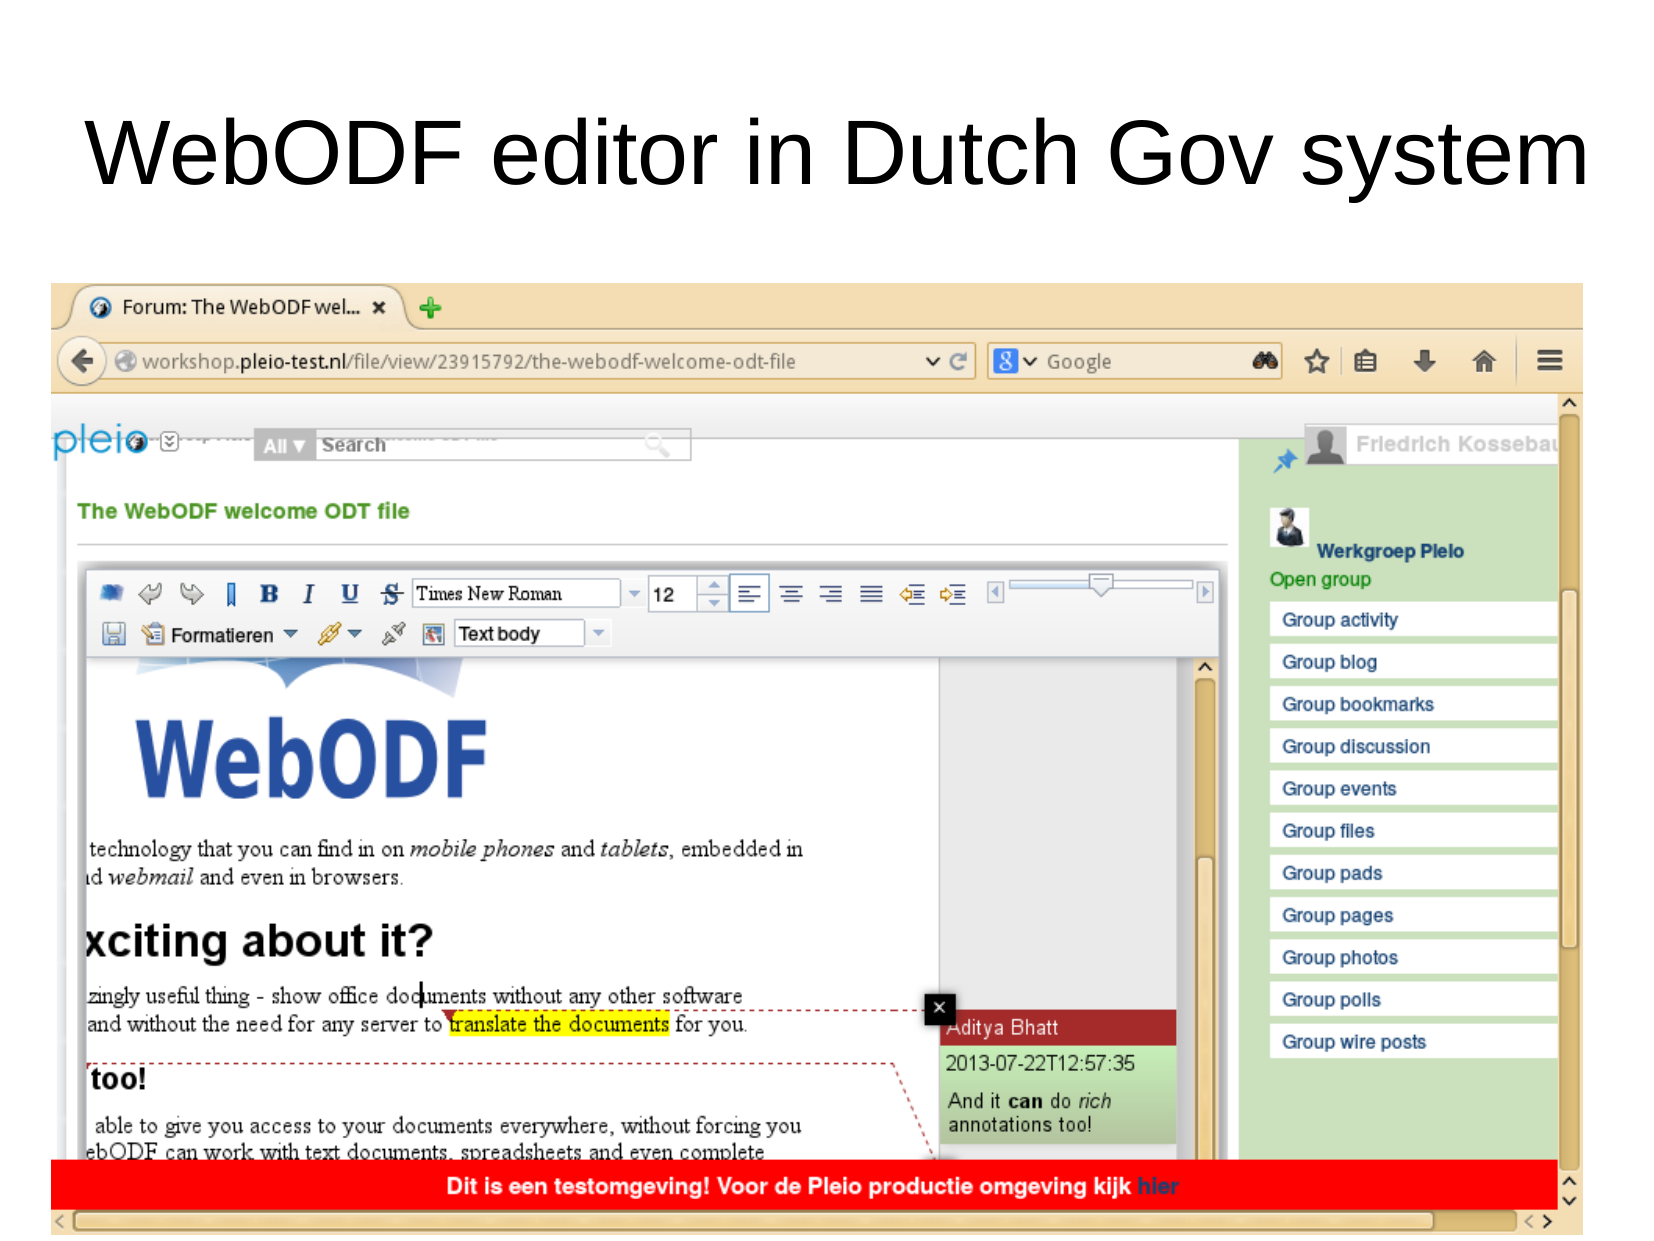

# WebODF editor in Dutch Gov system